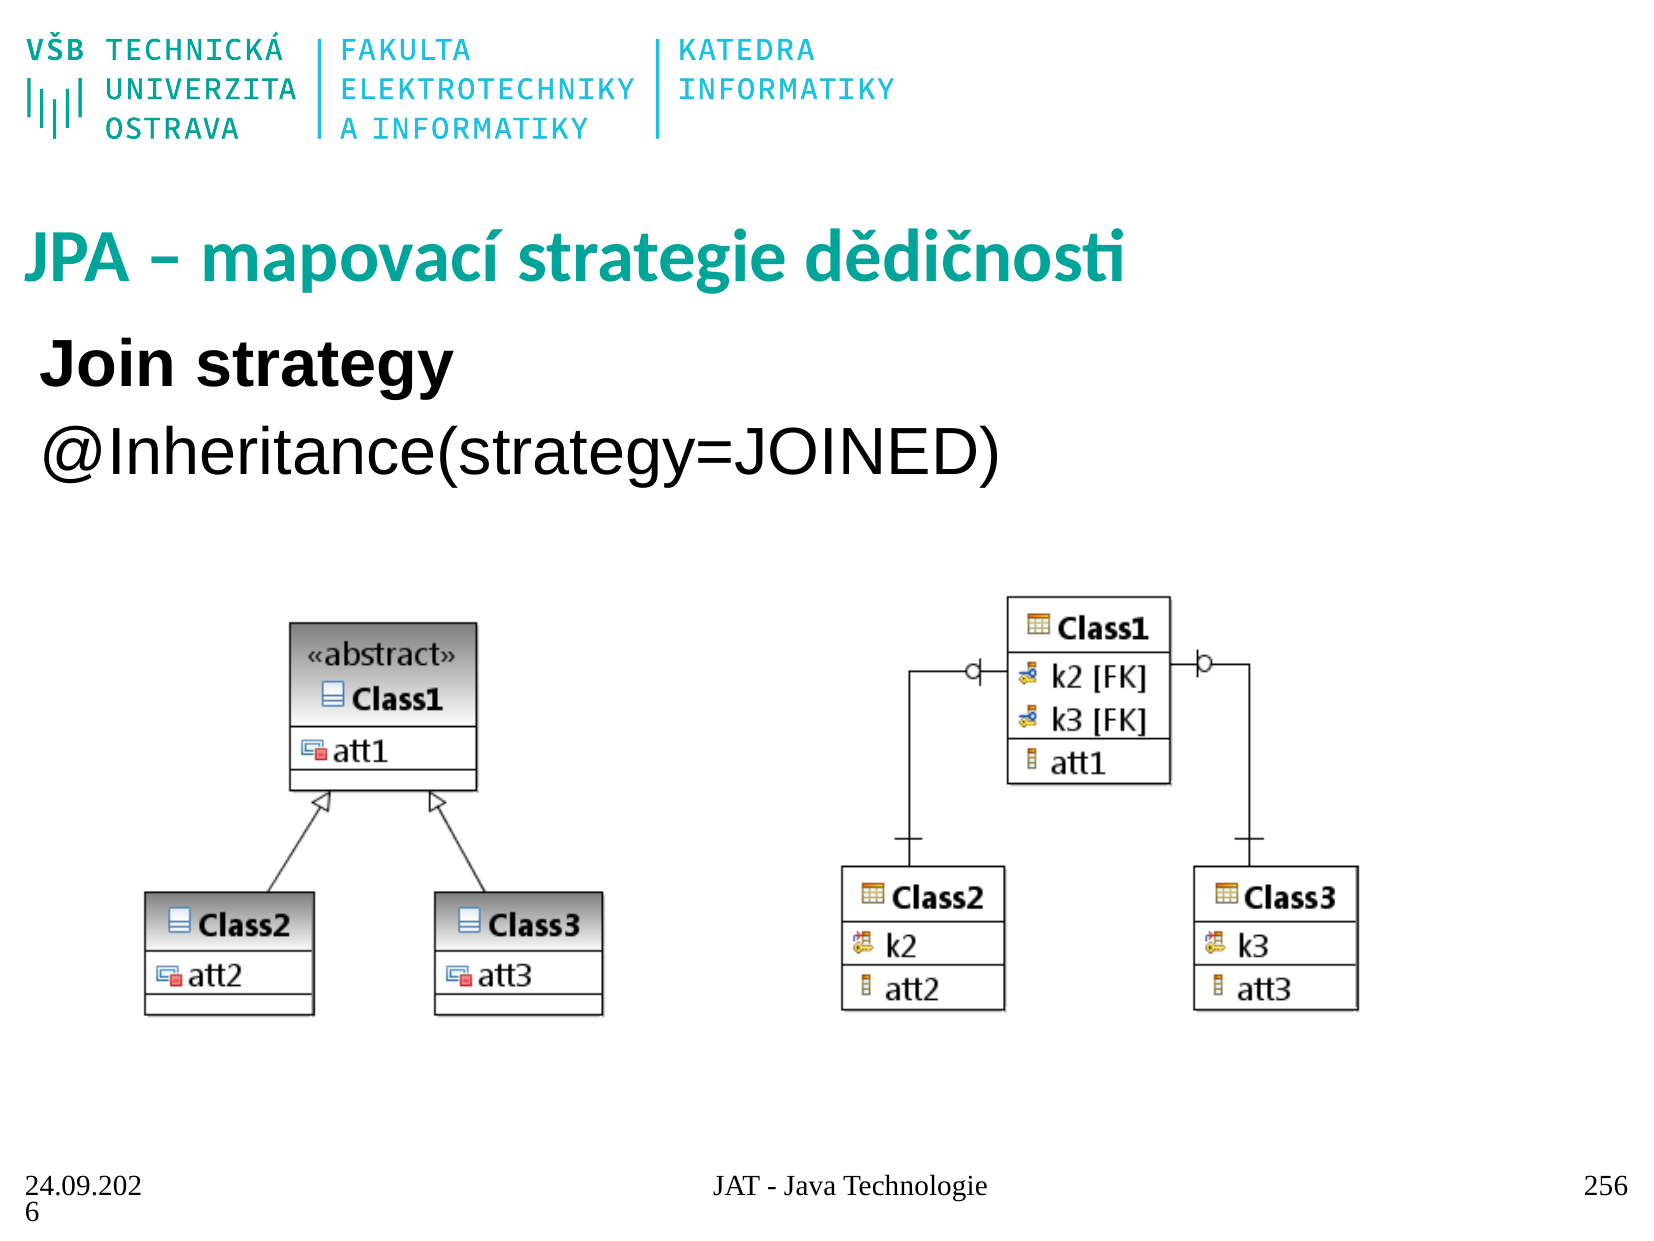

JPA – mapovací strategie dědičnosti
# Join strategy
@Inheritance(strategy=JOINED)
JAT - Java Technologie
256